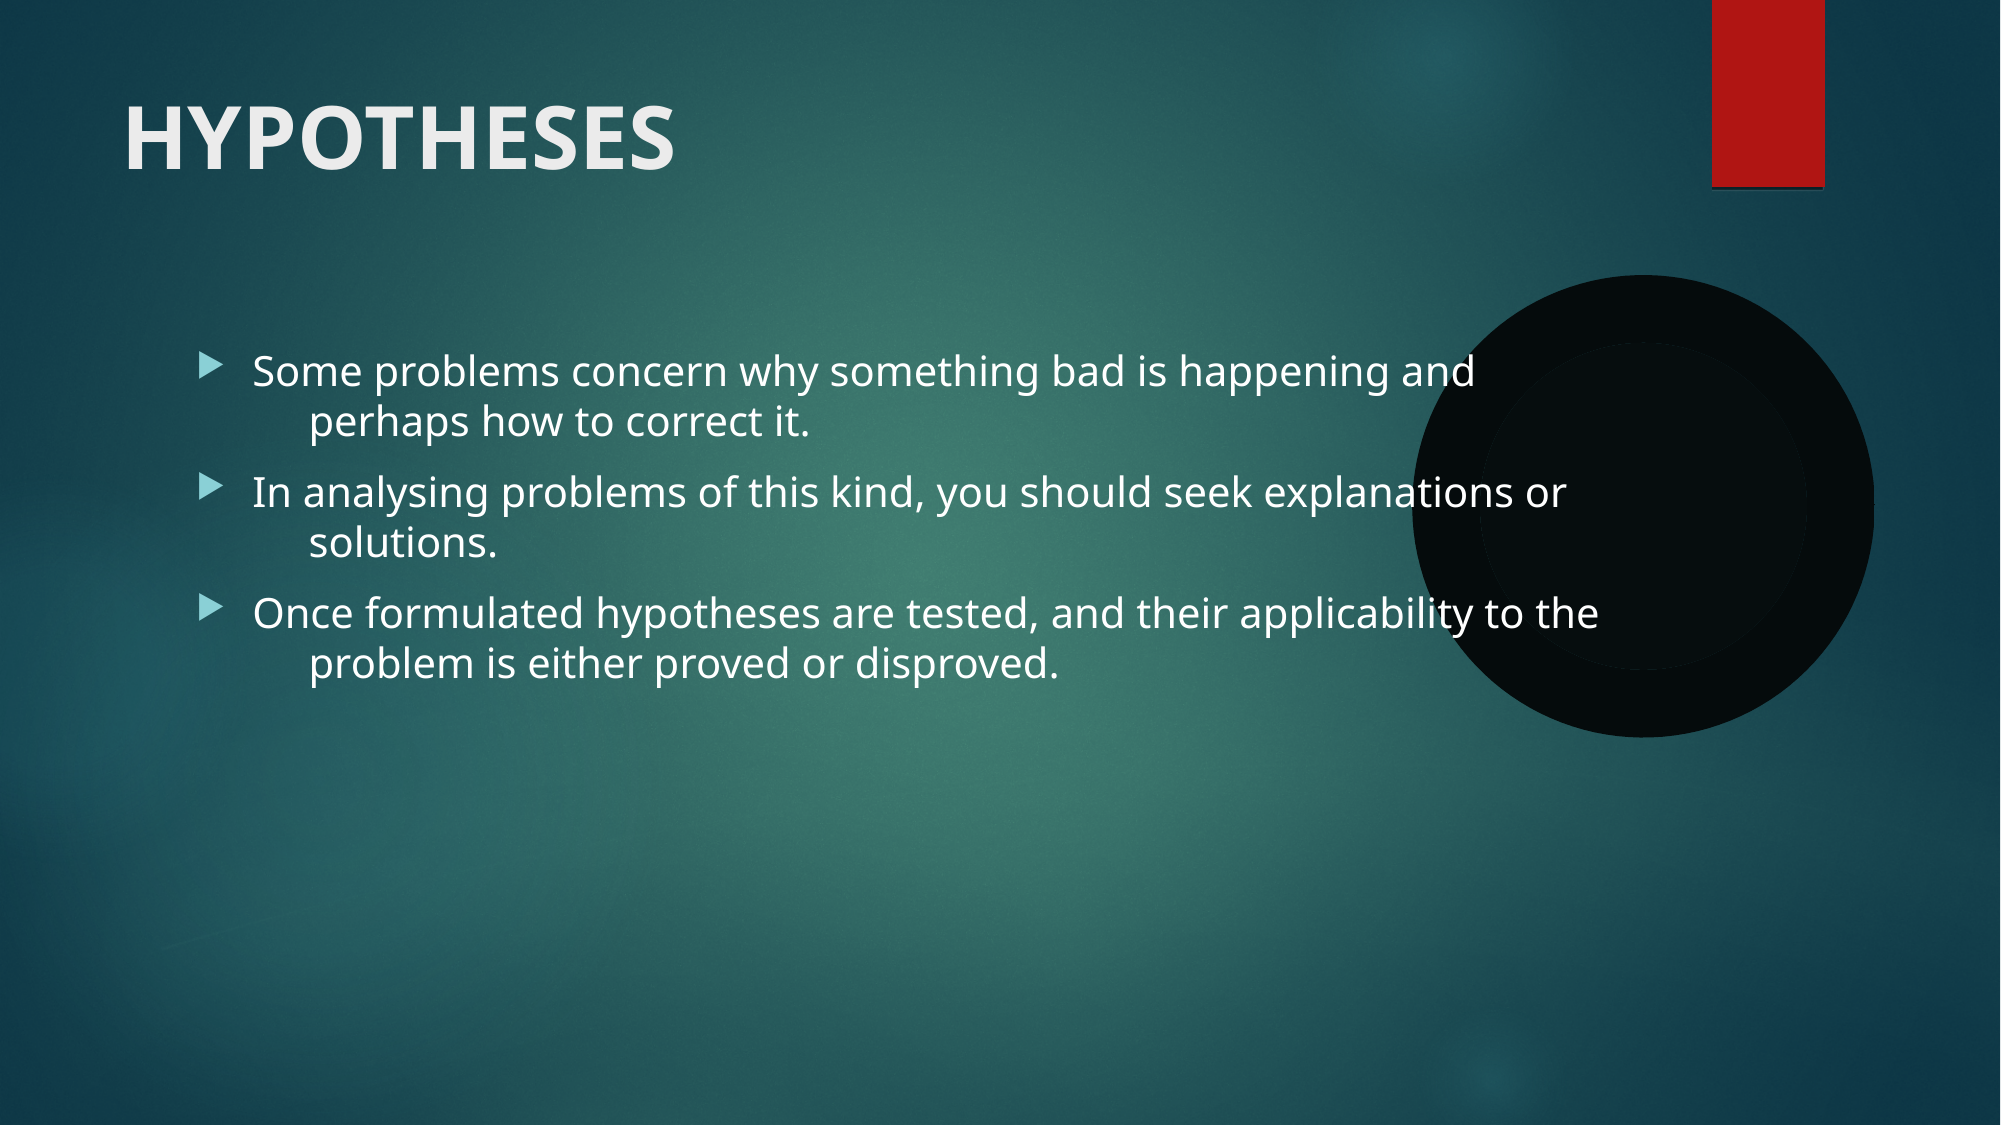

# HYPOTHESES
Some problems concern why something bad is happening and perhaps how to correct it.
In analysing problems of this kind, you should seek explanations or solutions.
Once formulated hypotheses are tested, and their applicability to the problem is either proved or disproved.